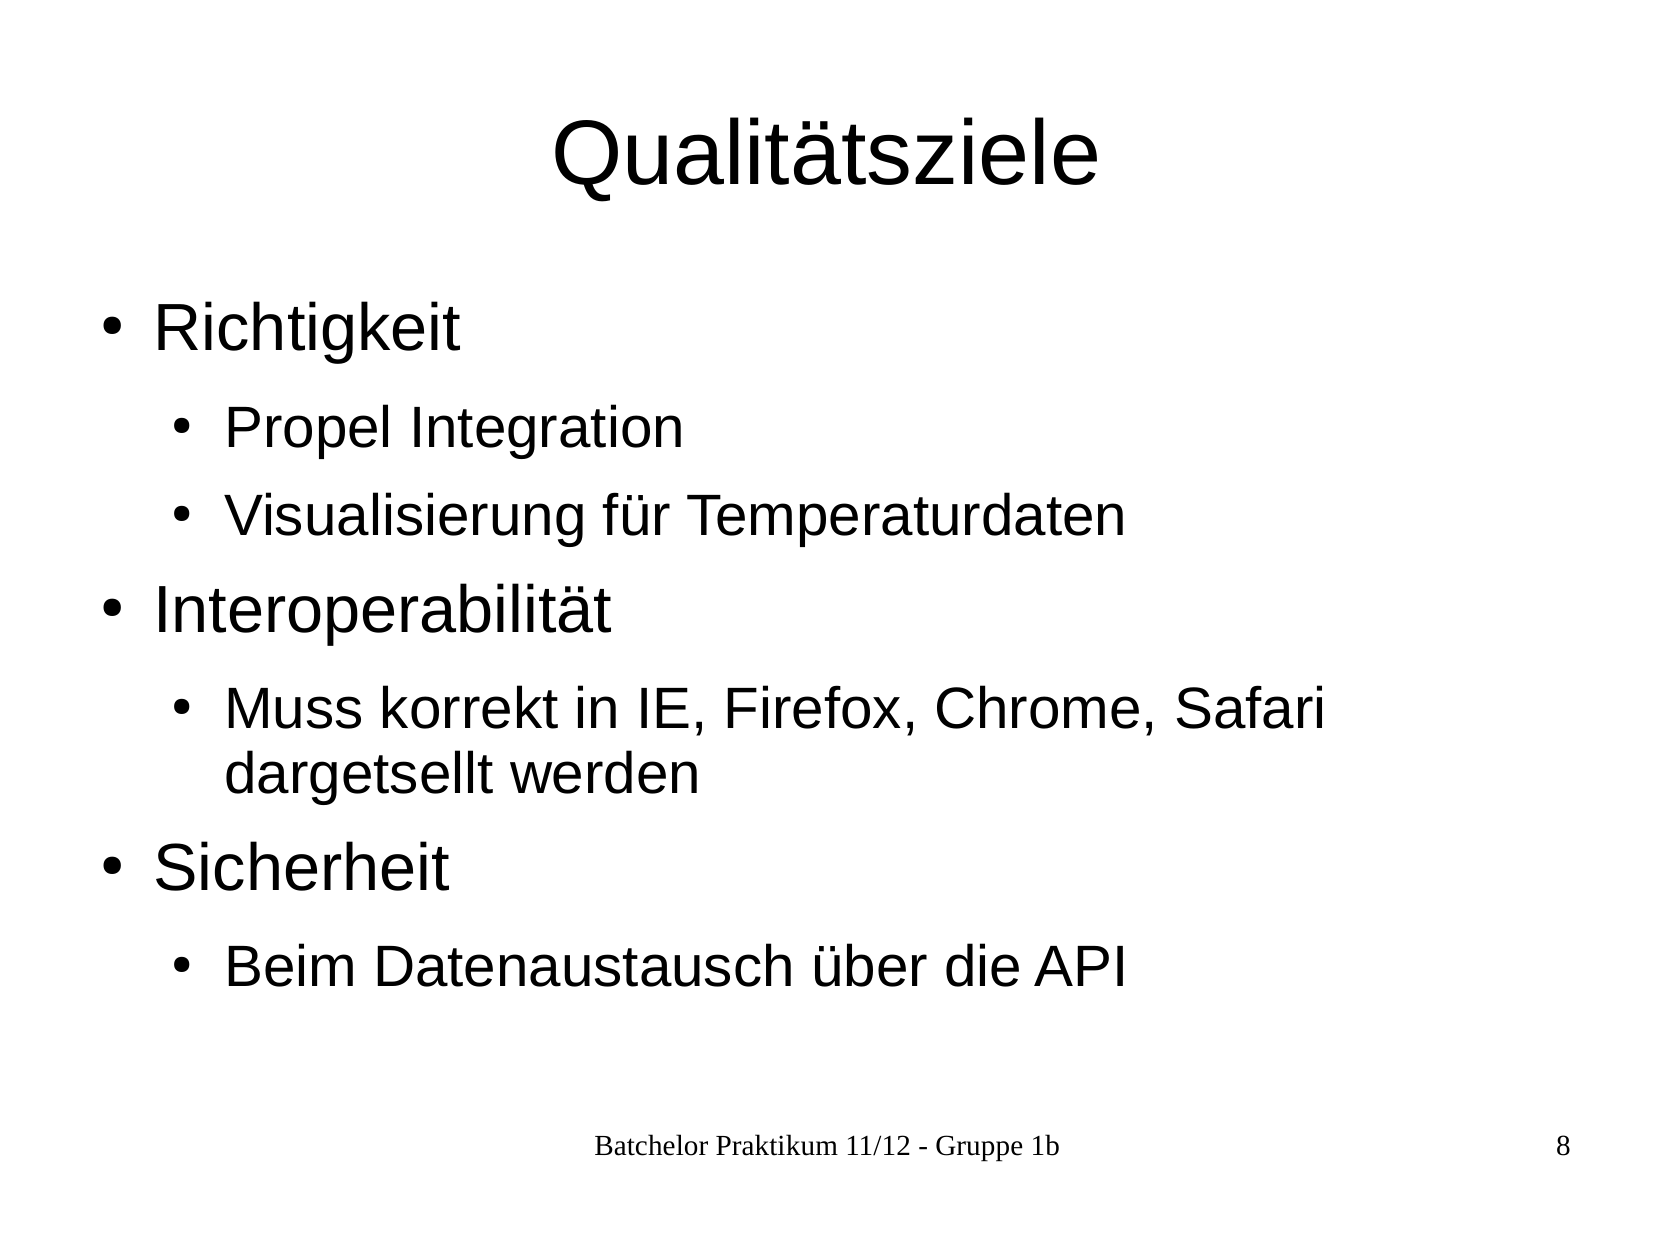

# Qualitätsziele
Richtigkeit
Propel Integration
Visualisierung für Temperaturdaten
Interoperabilität
Muss korrekt in IE, Firefox, Chrome, Safari dargetsellt werden
Sicherheit
Beim Datenaustausch über die API
Batchelor Praktikum 11/12 - Gruppe 1b
8